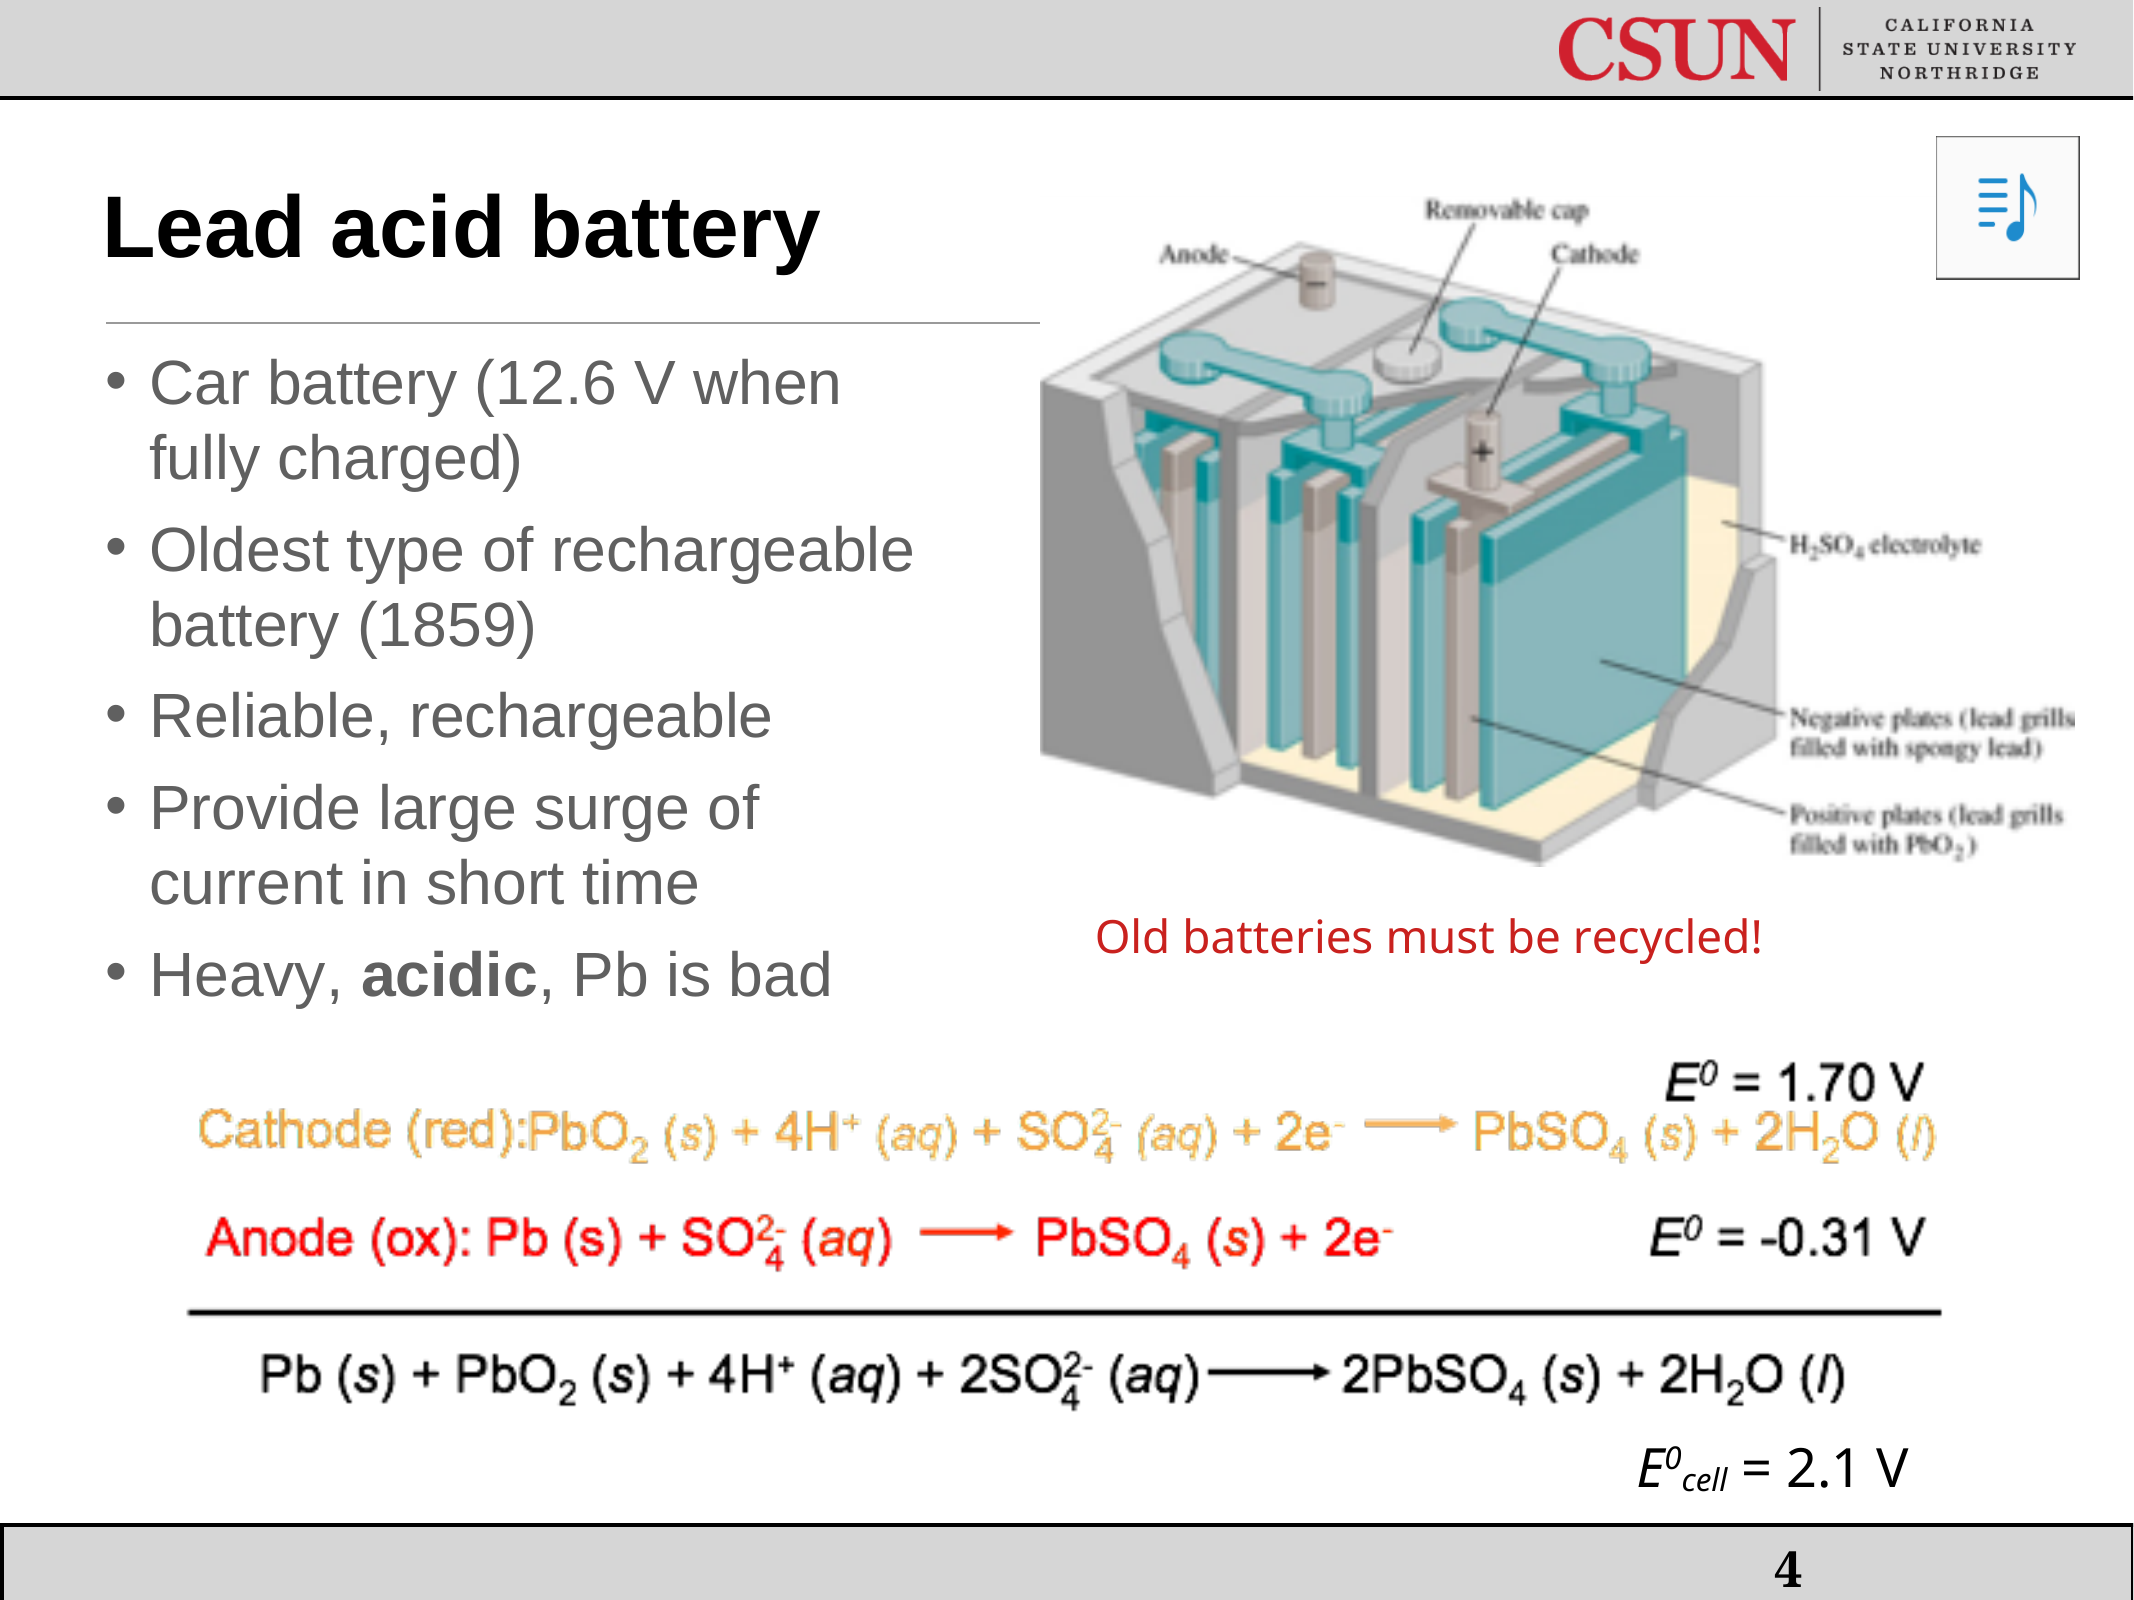

# Lead acid battery
Car battery (12.6 V when fully charged)
Oldest type of rechargeable battery (1859)
Reliable, rechargeable
Provide large surge of current in short time
Heavy, acidic, Pb is bad
Old batteries must be recycled!
E0cell = 2.1 V
4